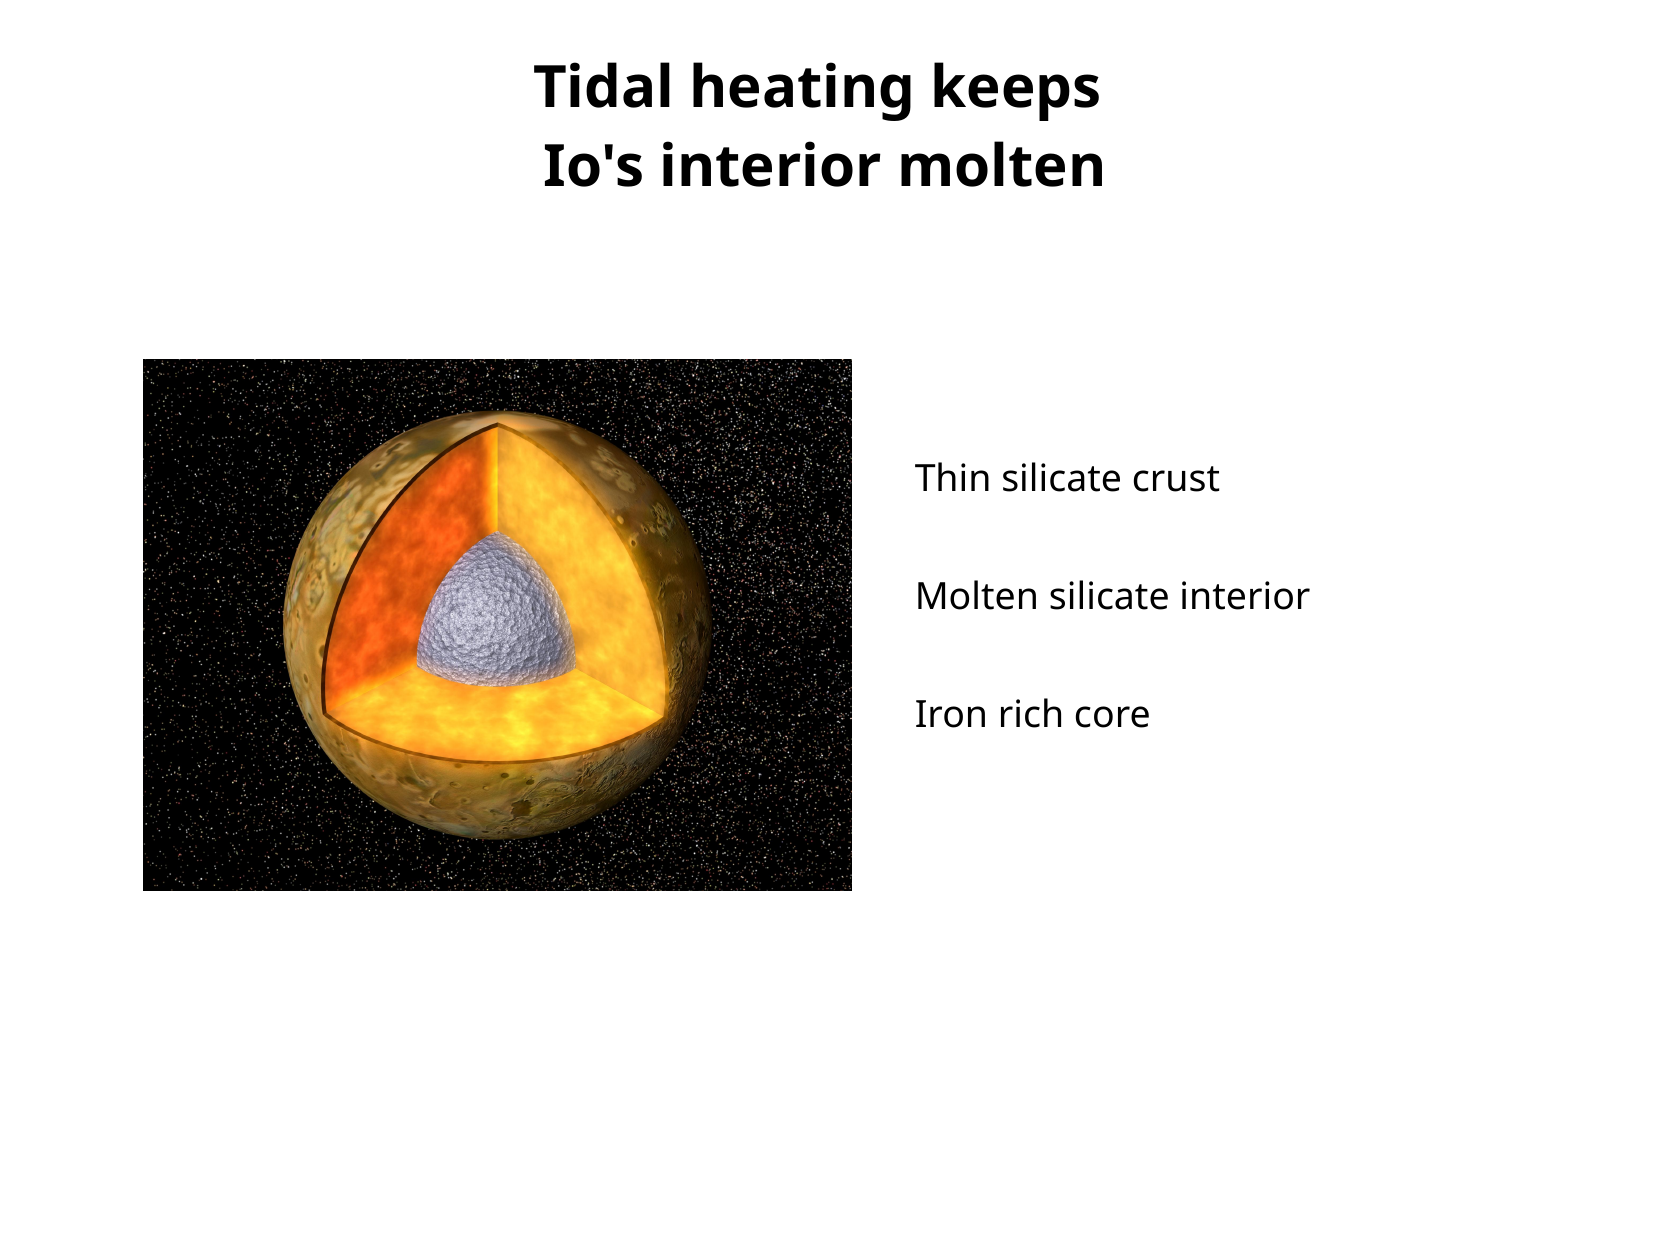

Tidal heating keeps
Io's interior molten
Thin silicate crust
Molten silicate interior
Iron rich core